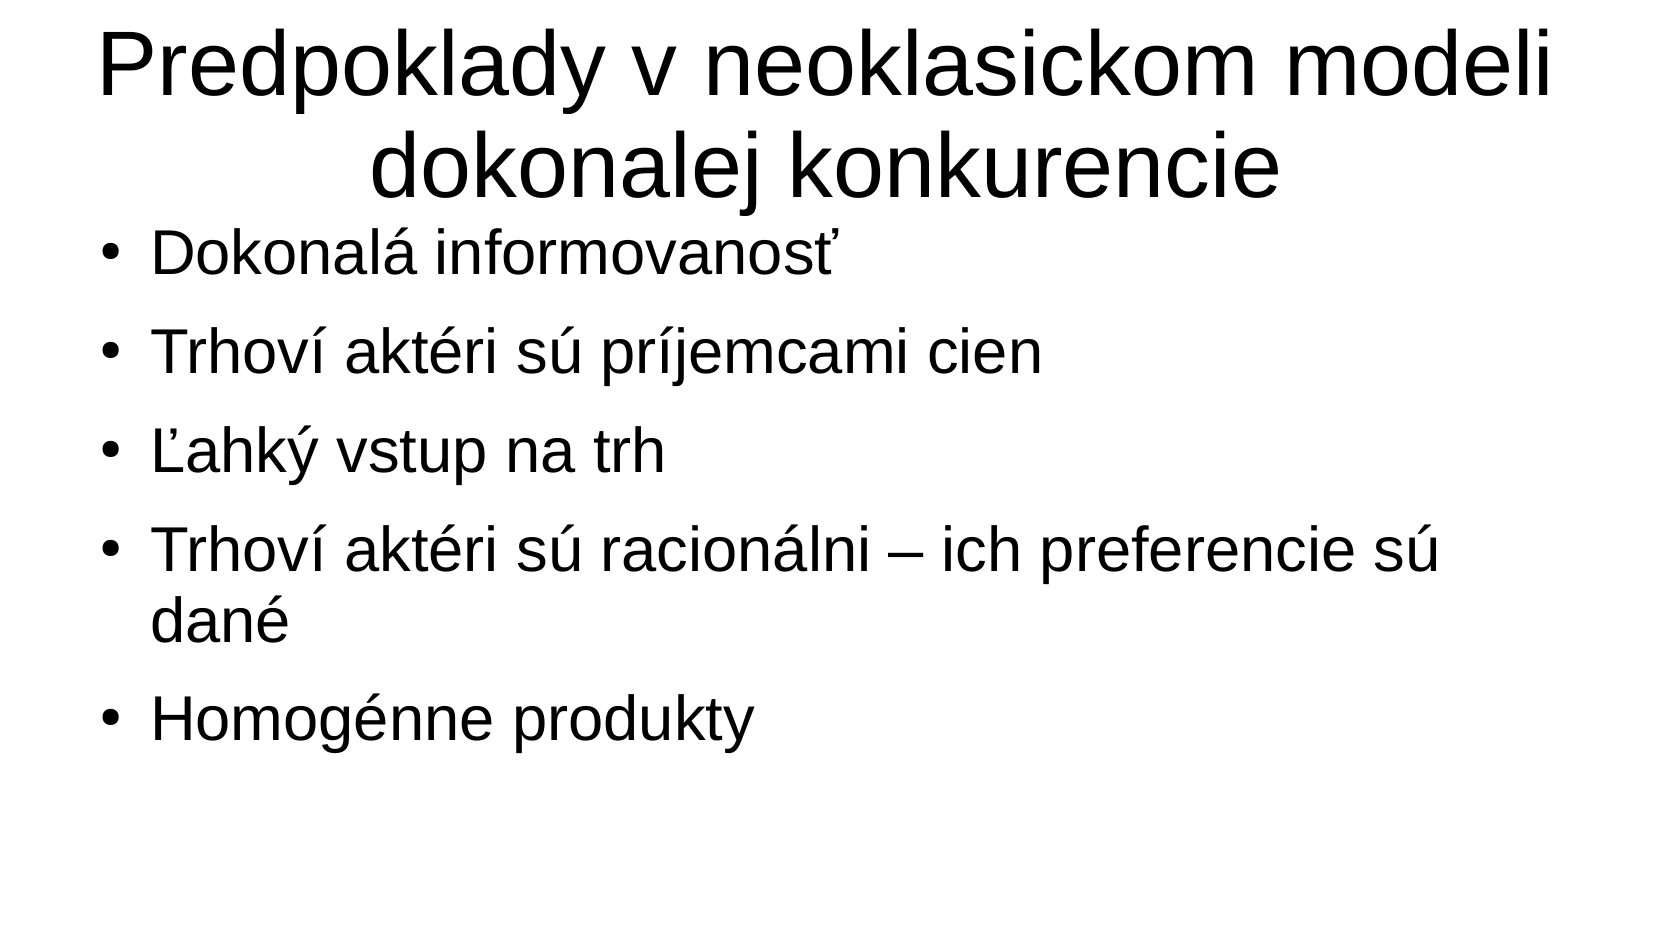

# Predpoklady v neoklasickom modeli dokonalej konkurencie
Dokonalá informovanosť
Trhoví aktéri sú príjemcami cien
Ľahký vstup na trh
Trhoví aktéri sú racionálni – ich preferencie sú dané
Homogénne produkty